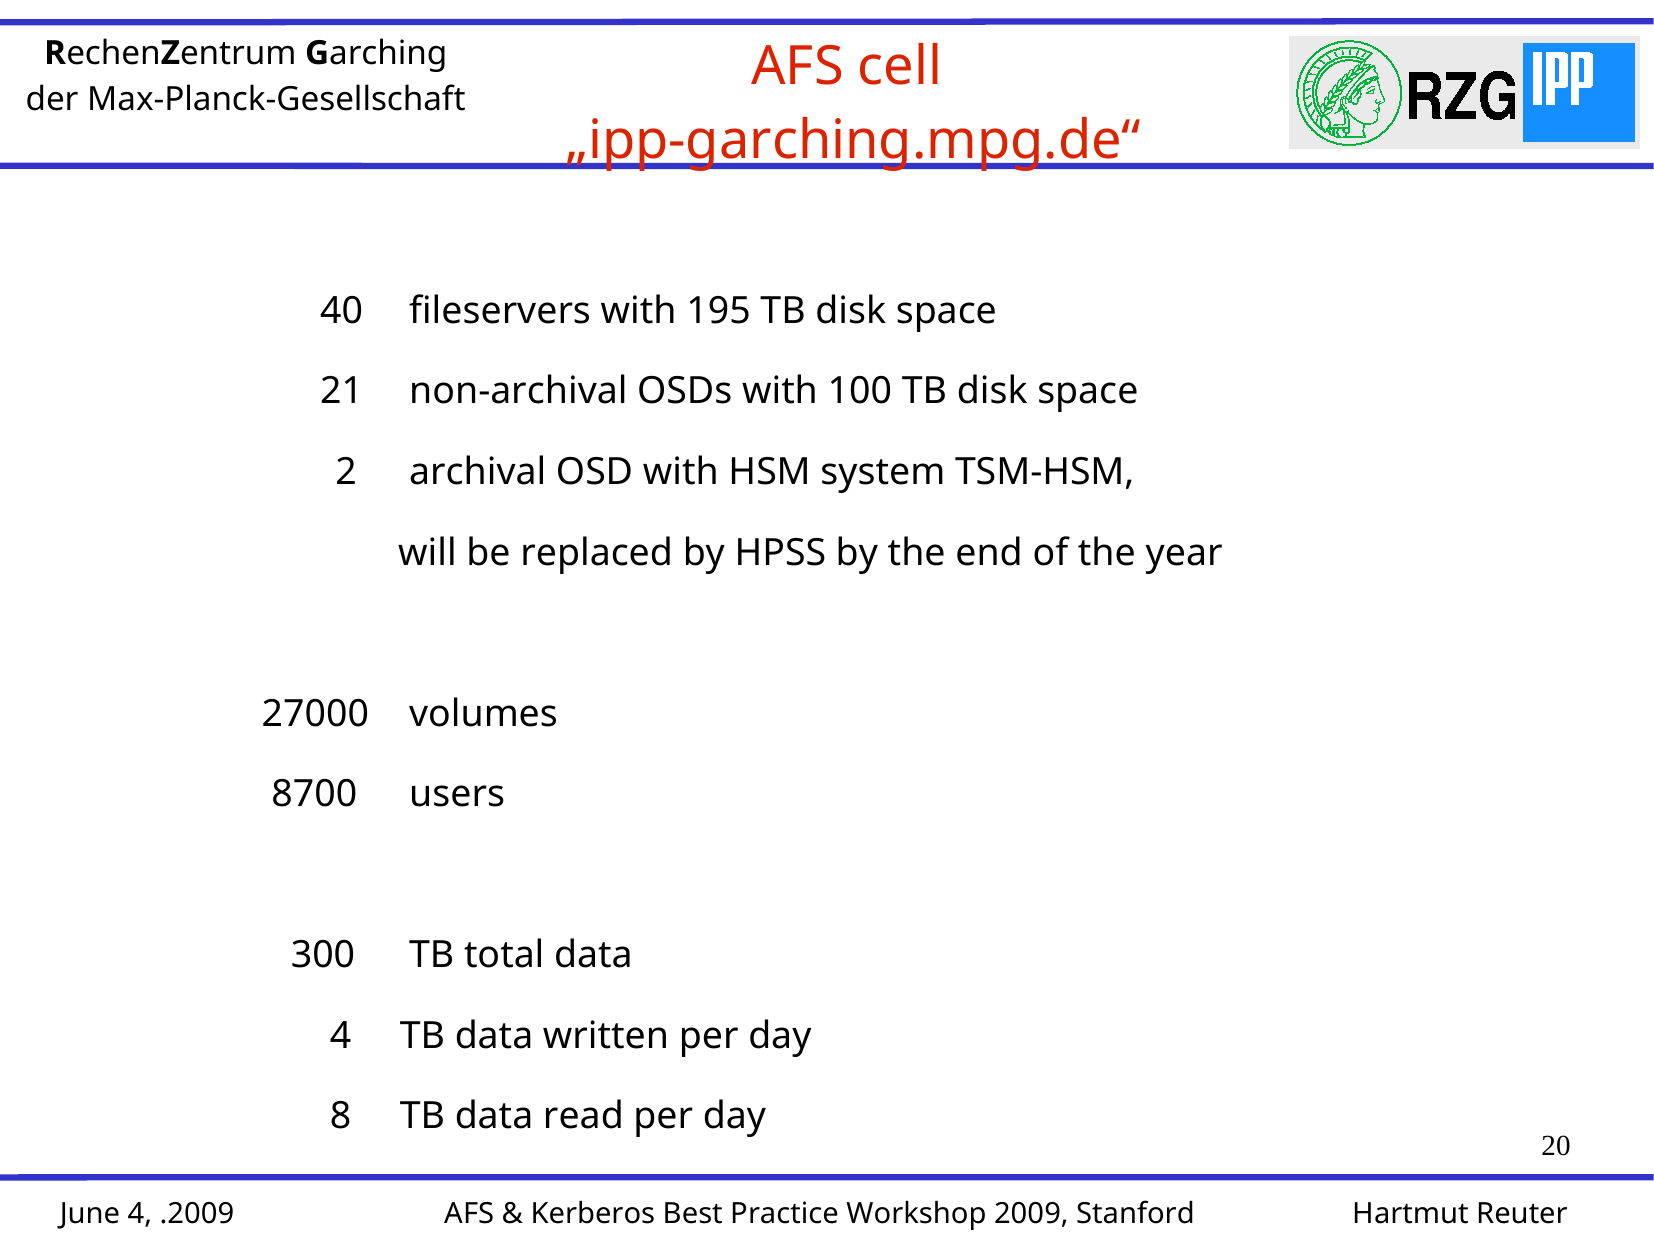

AFS cell
 „ipp-garching.mpg.de“
# 40	fileservers with 195 TB disk space
 21	non-archival OSDs with 100 TB disk space
 	2 	archival OSD with HSM system TSM-HSM,
 will be replaced by HPSS by the end of the year
27000 	volumes
 8700	users
 300 	TB total data
 4 TB data written per day
 8 TB data read per day
20